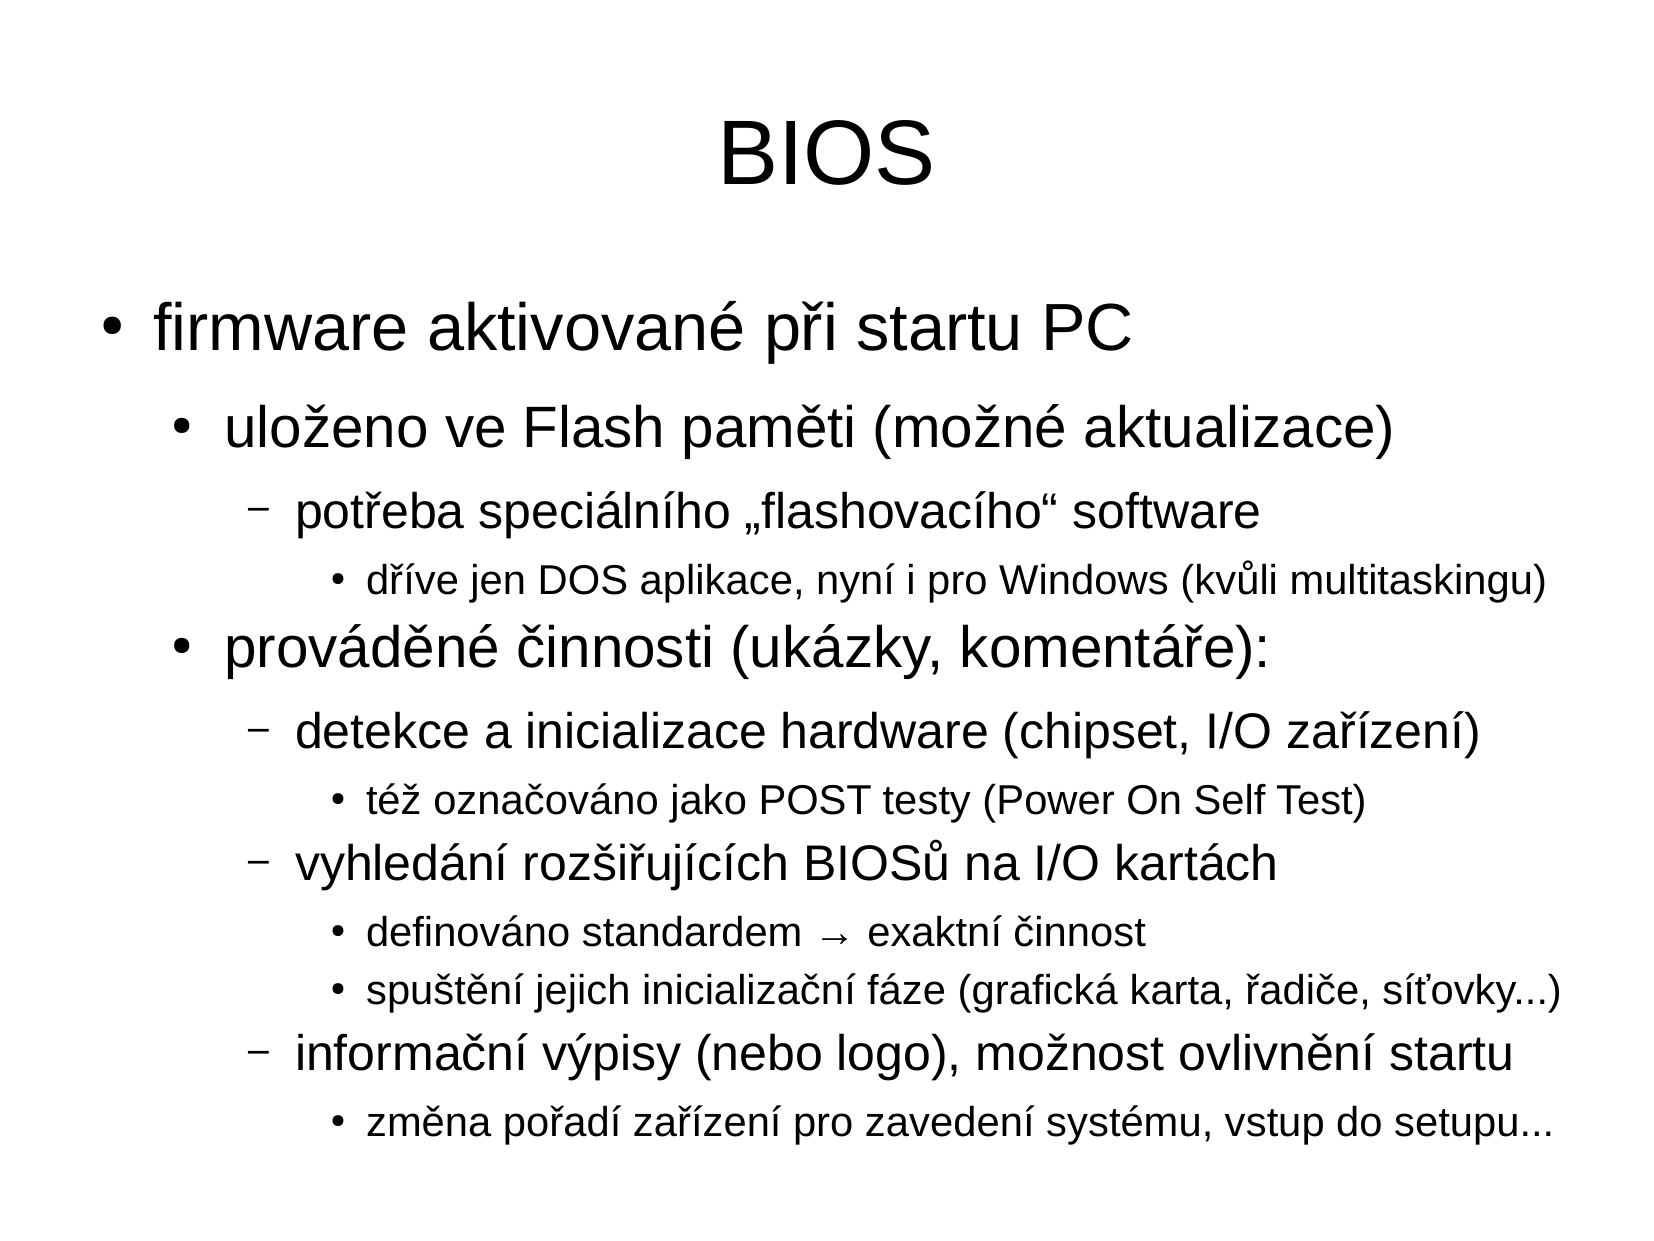

# BIOS
firmware aktivované při startu PC
uloženo ve Flash paměti (možné aktualizace)
potřeba speciálního „flashovacího“ software
dříve jen DOS aplikace, nyní i pro Windows (kvůli multitaskingu)
prováděné činnosti (ukázky, komentáře):
detekce a inicializace hardware (chipset, I/O zařízení)
též označováno jako POST testy (Power On Self Test)
vyhledání rozšiřujících BIOSů na I/O kartách
definováno standardem → exaktní činnost
spuštění jejich inicializační fáze (grafická karta, řadiče, síťovky...)
informační výpisy (nebo logo), možnost ovlivnění startu
změna pořadí zařízení pro zavedení systému, vstup do setupu...